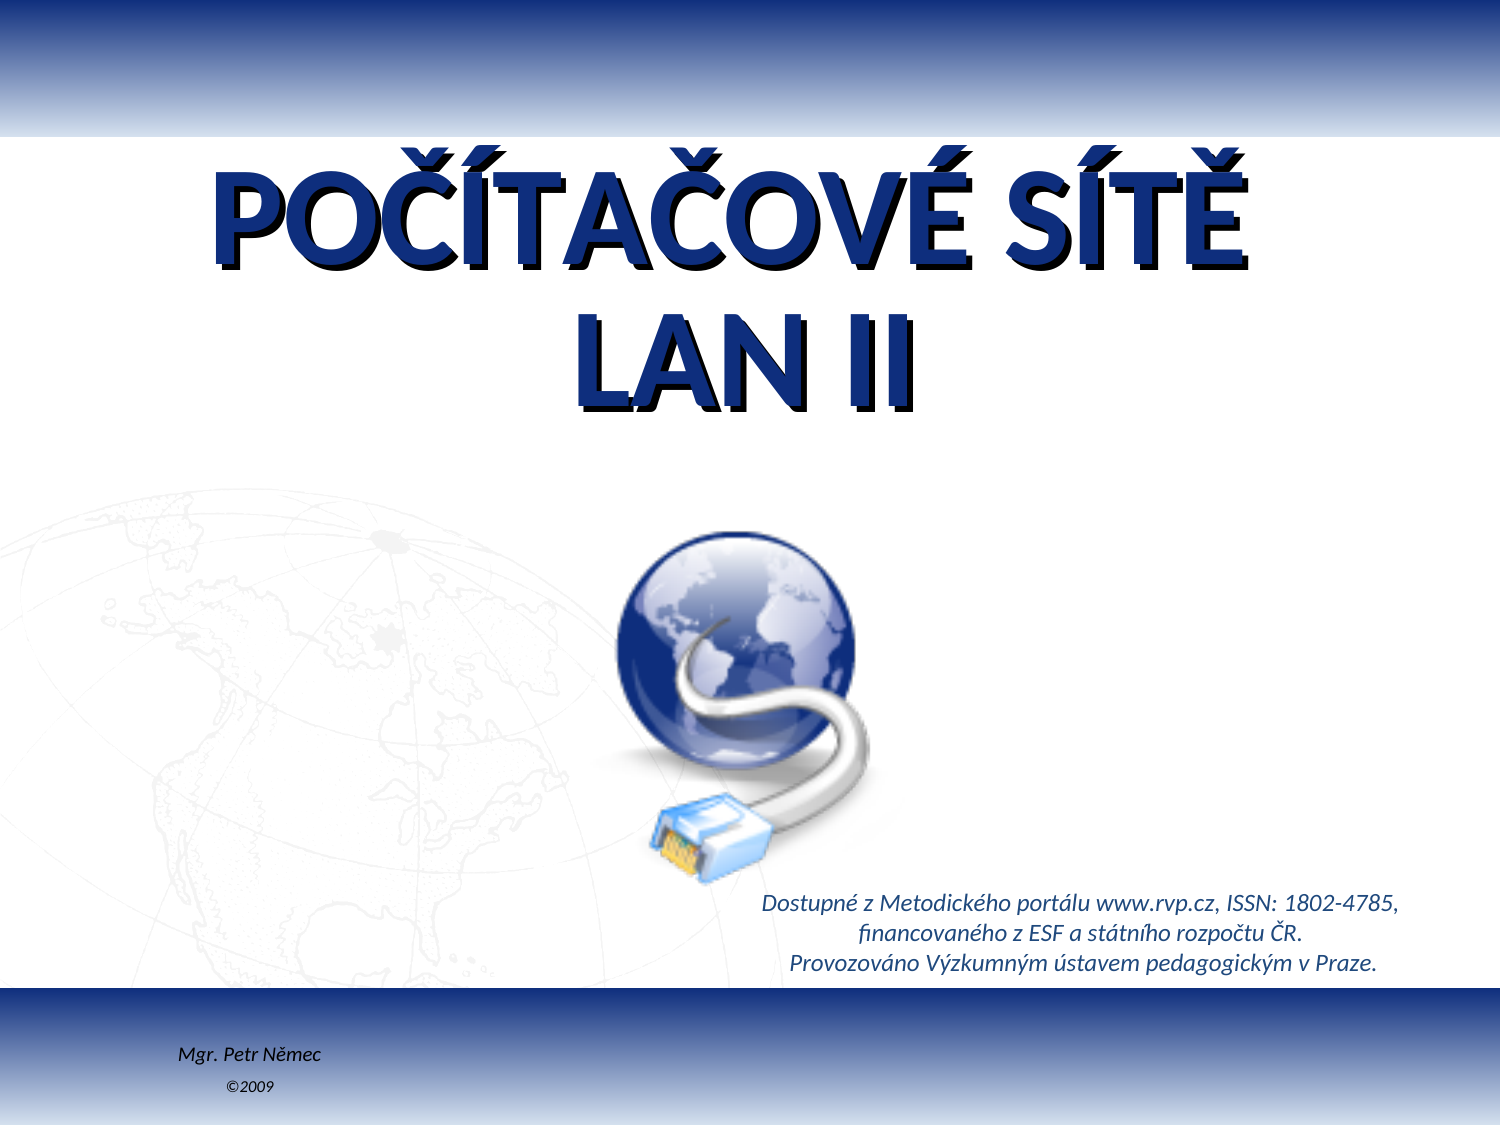

# POČÍTAČOVÉ SÍTĚ LAN II
Dostupné z Metodického portálu www.rvp.cz, ISSN: 1802-4785,
financovaného z ESF a státního rozpočtu ČR.
Provozováno Výzkumným ústavem pedagogickým v Praze.
Mgr. Petr Němec
©2009